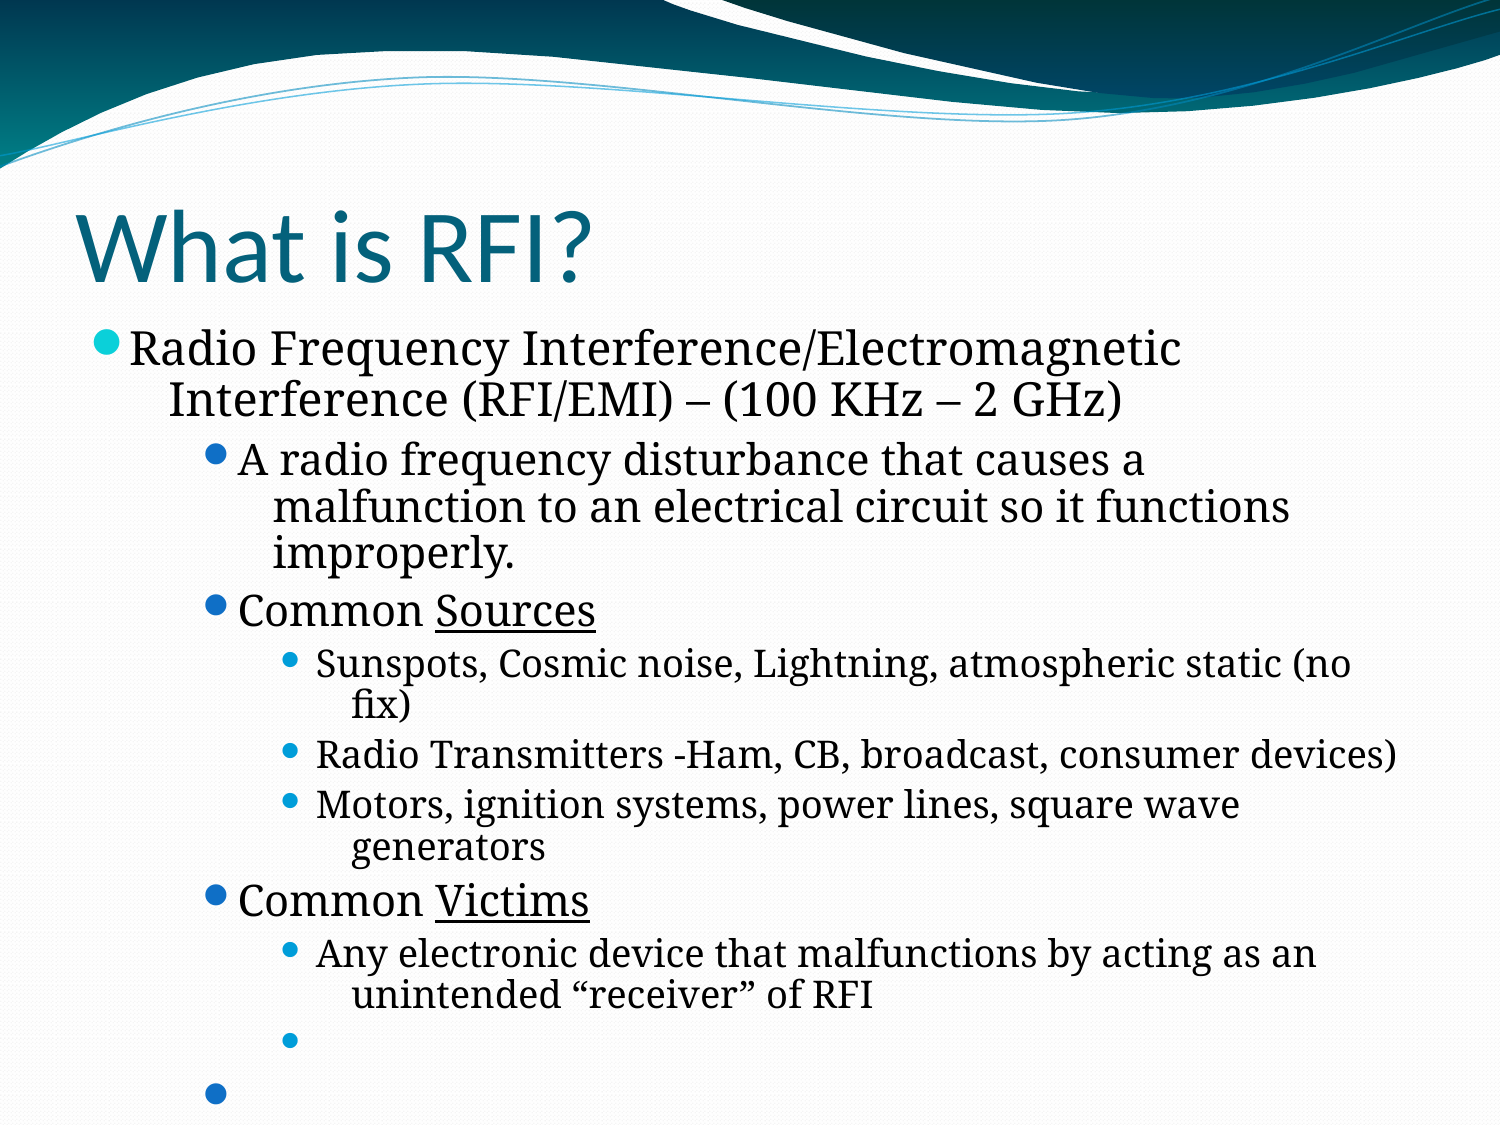

# What is RFI?
Radio Frequency Interference/Electromagnetic Interference (RFI/EMI) – (100 KHz – 2 GHz)
A radio frequency disturbance that causes a malfunction to an electrical circuit so it functions improperly.
Common Sources
Sunspots, Cosmic noise, Lightning, atmospheric static (no fix)
Radio Transmitters -Ham, CB, broadcast, consumer devices)
Motors, ignition systems, power lines, square wave generators
Common Victims
Any electronic device that malfunctions by acting as an unintended “receiver” of RFI